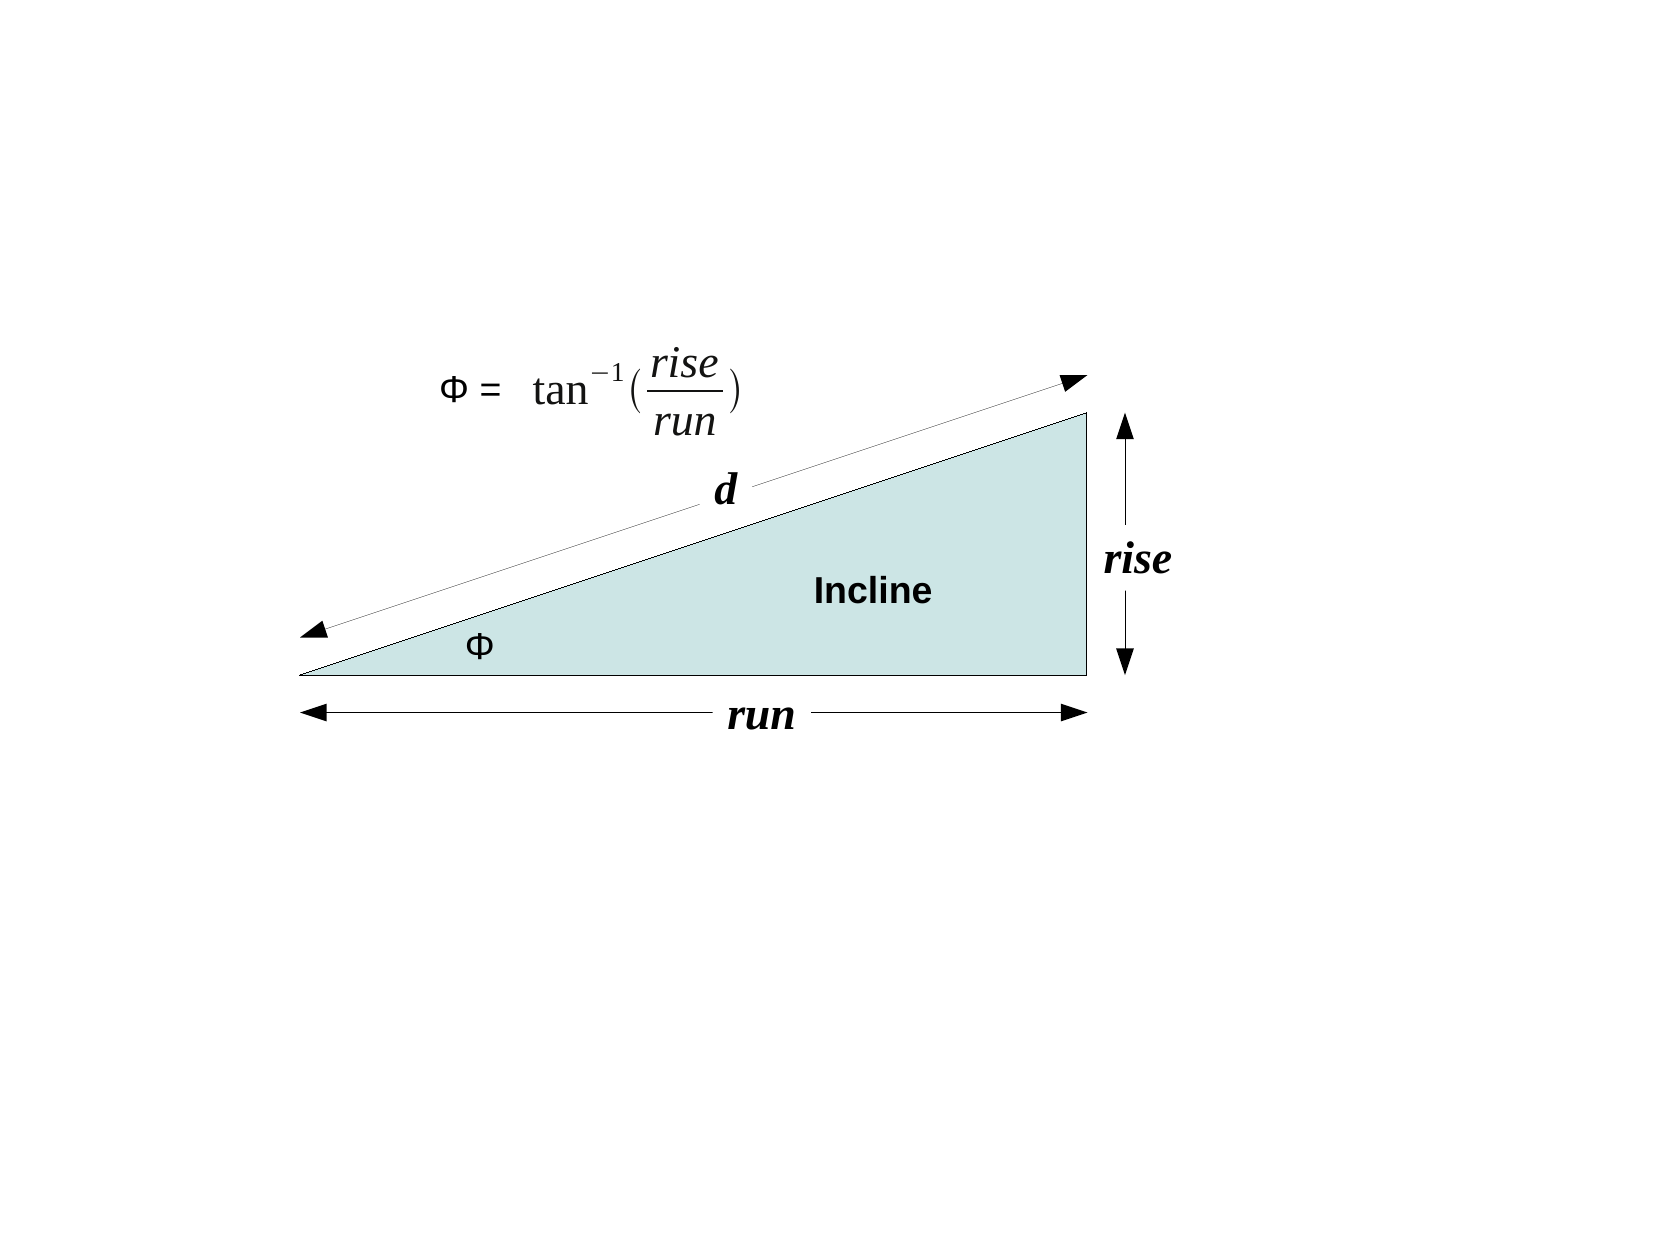

Φ =
d
rise
Incline
Φ
run